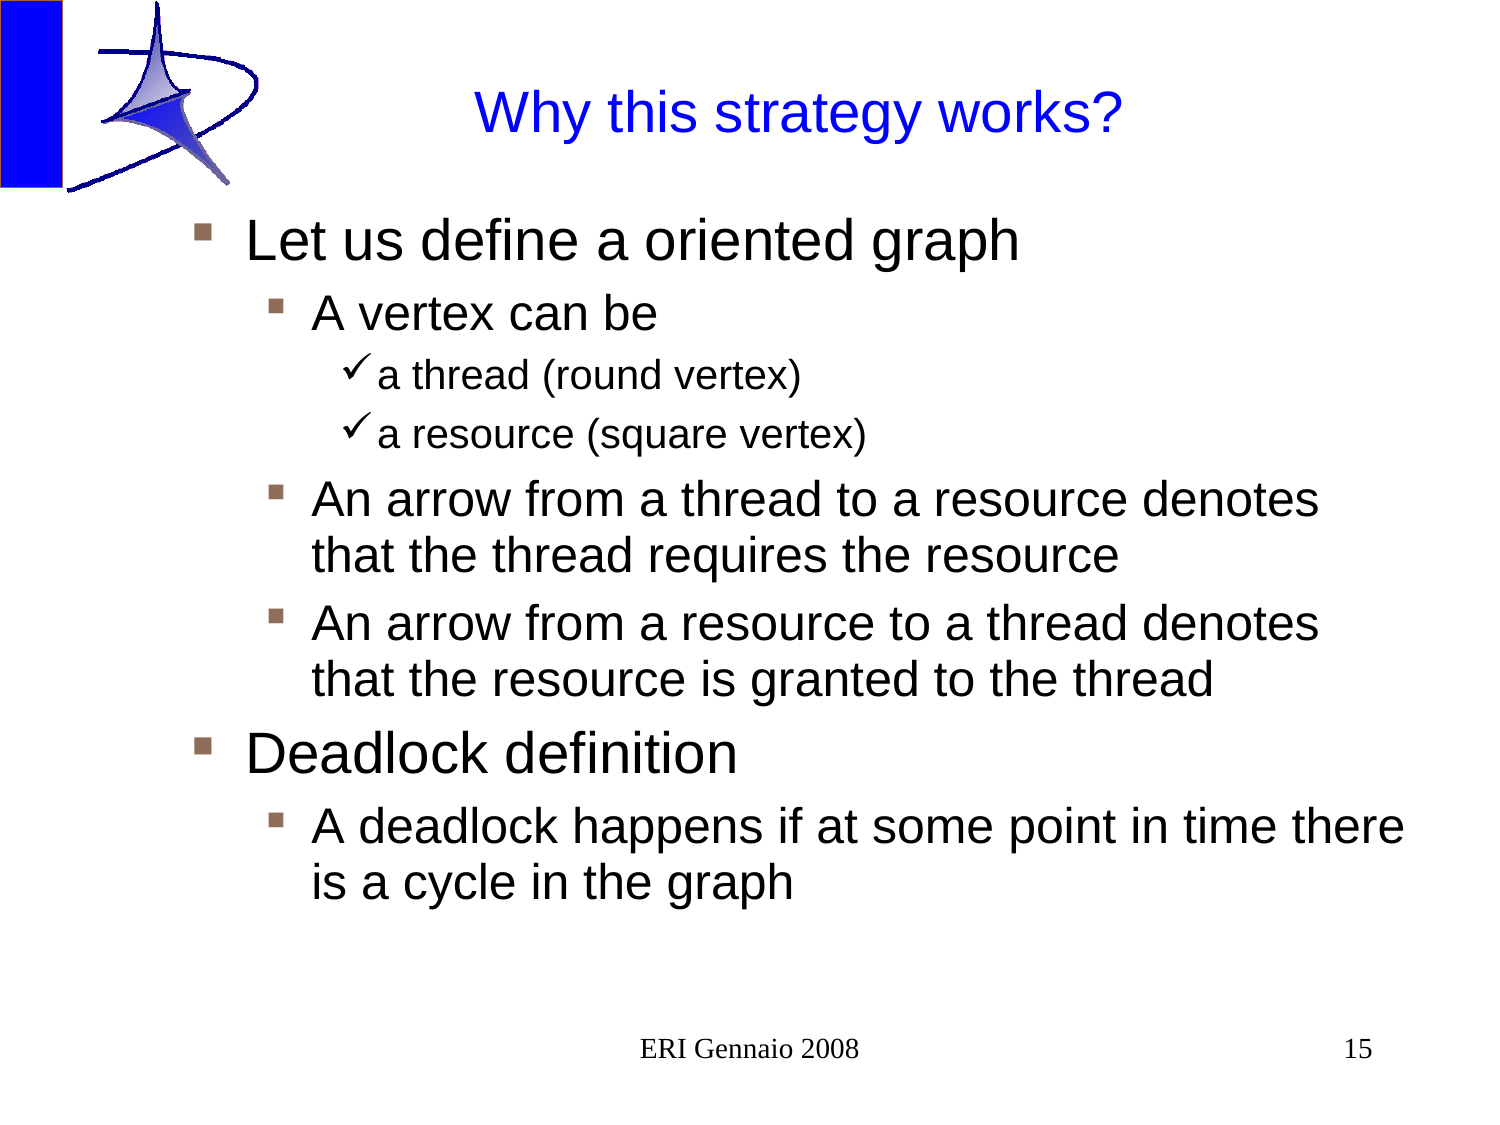

# Why this strategy works?
Let us define a oriented graph
A vertex can be
a thread (round vertex)‏
a resource (square vertex)‏
An arrow from a thread to a resource denotes that the thread requires the resource
An arrow from a resource to a thread denotes that the resource is granted to the thread
Deadlock definition
A deadlock happens if at some point in time there is a cycle in the graph
ERI Gennaio 2008
15